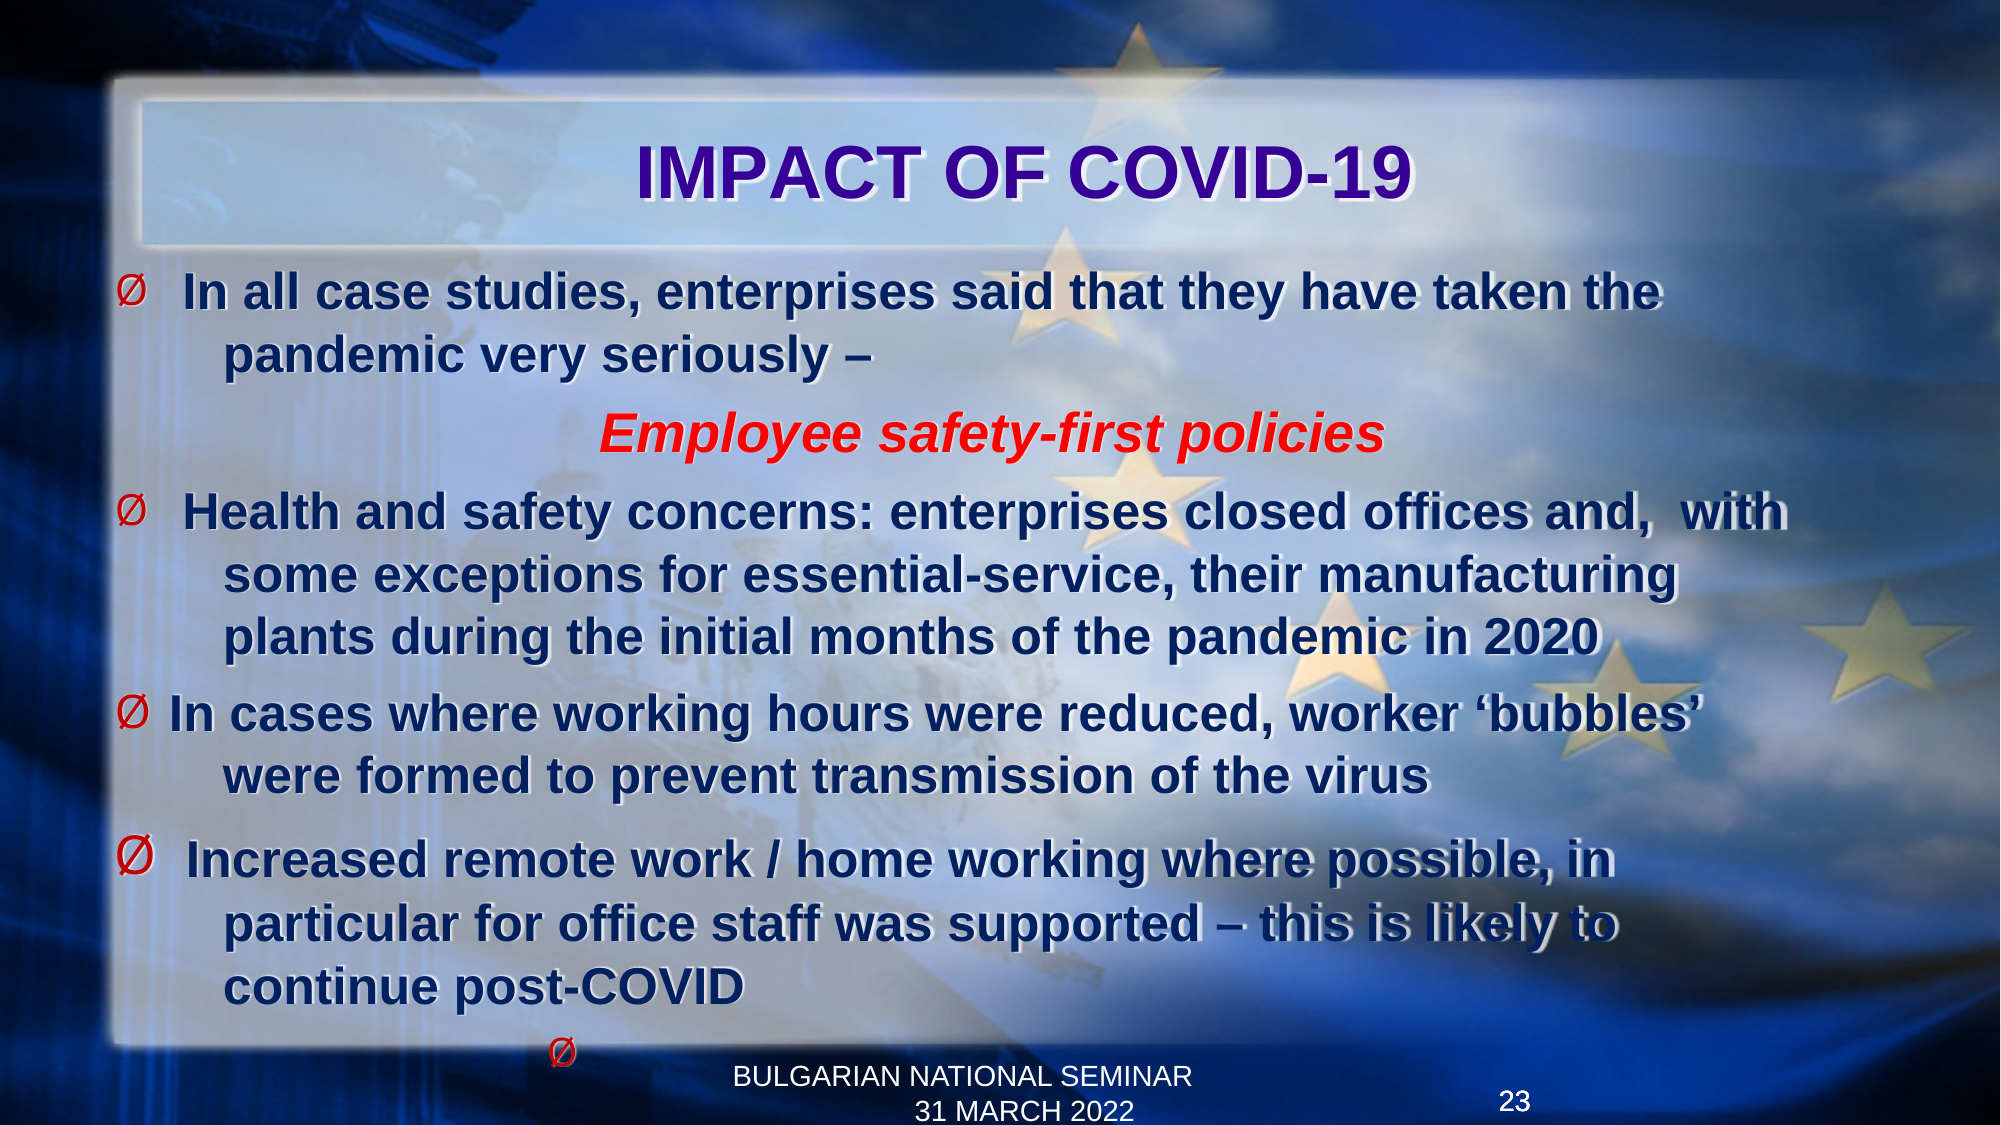

# IMPACT OF COVID-19
 In all case studies, enterprises said that they have taken the pandemic very seriously –
Employee safety-first policies
 Health and safety concerns: enterprises closed offices and, with some exceptions for essential-service, their manufacturing plants during the initial months of the pandemic in 2020
In cases where working hours were reduced, worker ‘bubbles’ were formed to prevent transmission of the virus
 Increased remote work / home working where possible, in particular for office staff was supported – this is likely to continue post-COVID
BULGARIAN NATIONAL SEMINAR 31 MARCH 2022